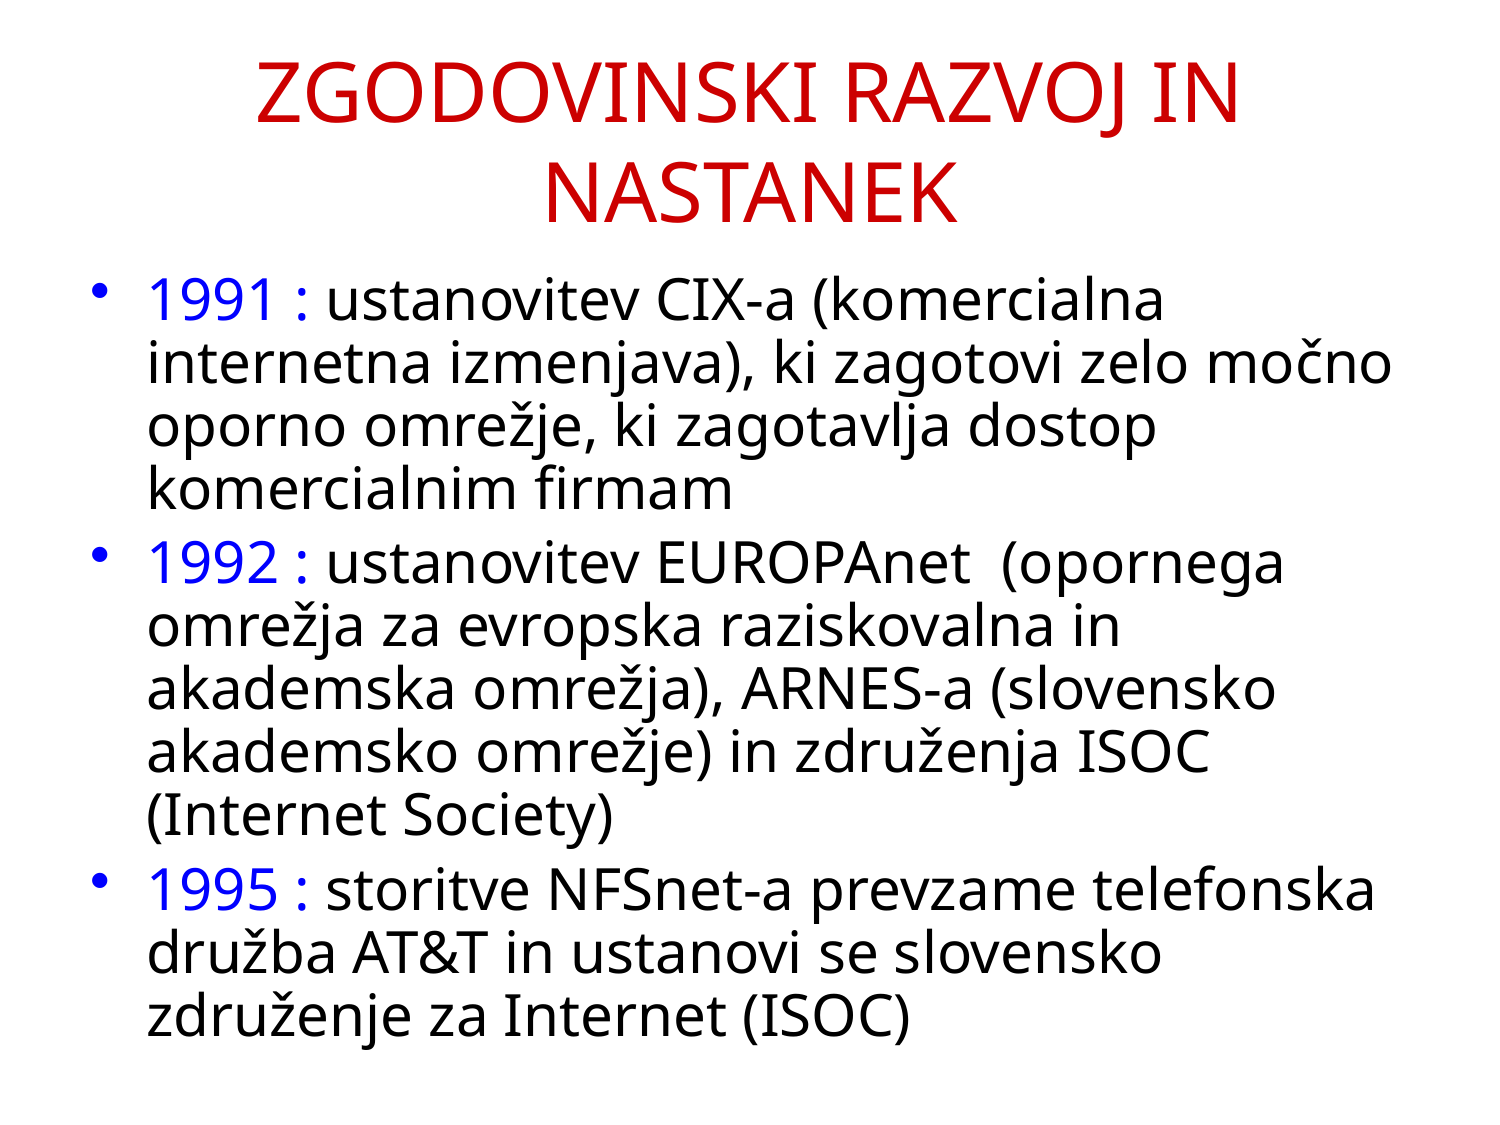

# ZGODOVINSKI RAZVOJ IN NASTANEK
1991 : ustanovitev CIX-a (komercialna internetna izmenjava), ki zagotovi zelo močno oporno omrežje, ki zagotavlja dostop komercialnim firmam
1992 : ustanovitev EUROPAnet (opornega omrežja za evropska raziskovalna in akademska omrežja), ARNES-a (slovensko akademsko omrežje) in združenja ISOC (Internet Society)
1995 : storitve NFSnet-a prevzame telefonska družba AT&T in ustanovi se slovensko združenje za Internet (ISOC)